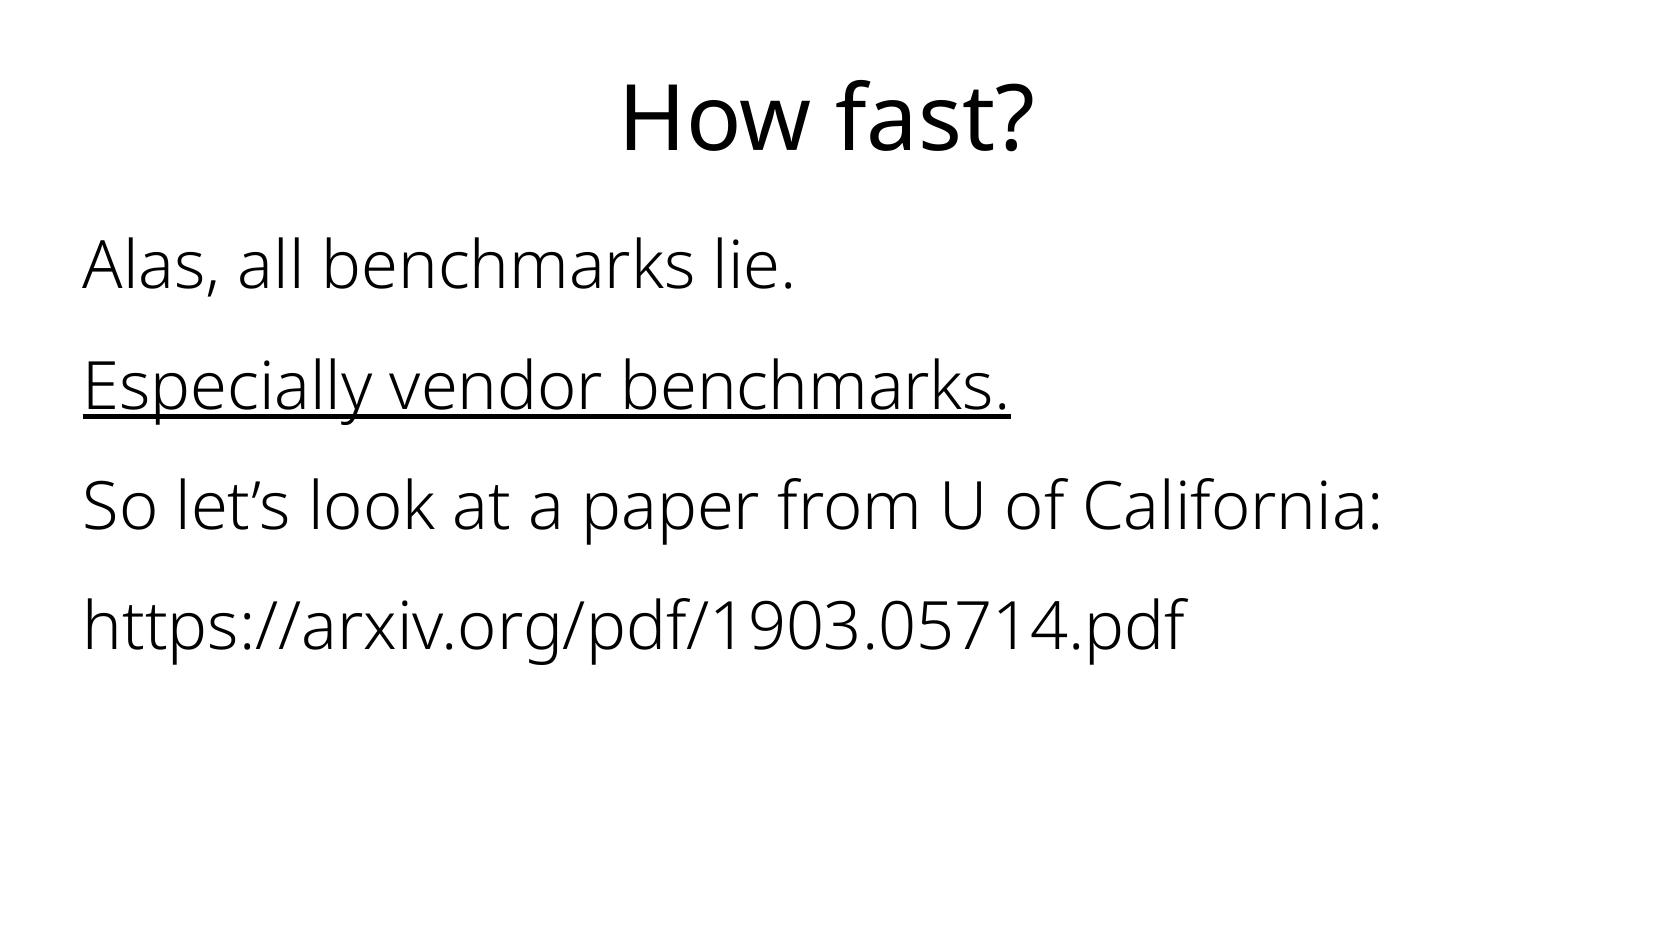

# How fast?
Alas, all benchmarks lie.
Especially vendor benchmarks.
So let’s look at a paper from U of California:
https://arxiv.org/pdf/1903.05714.pdf